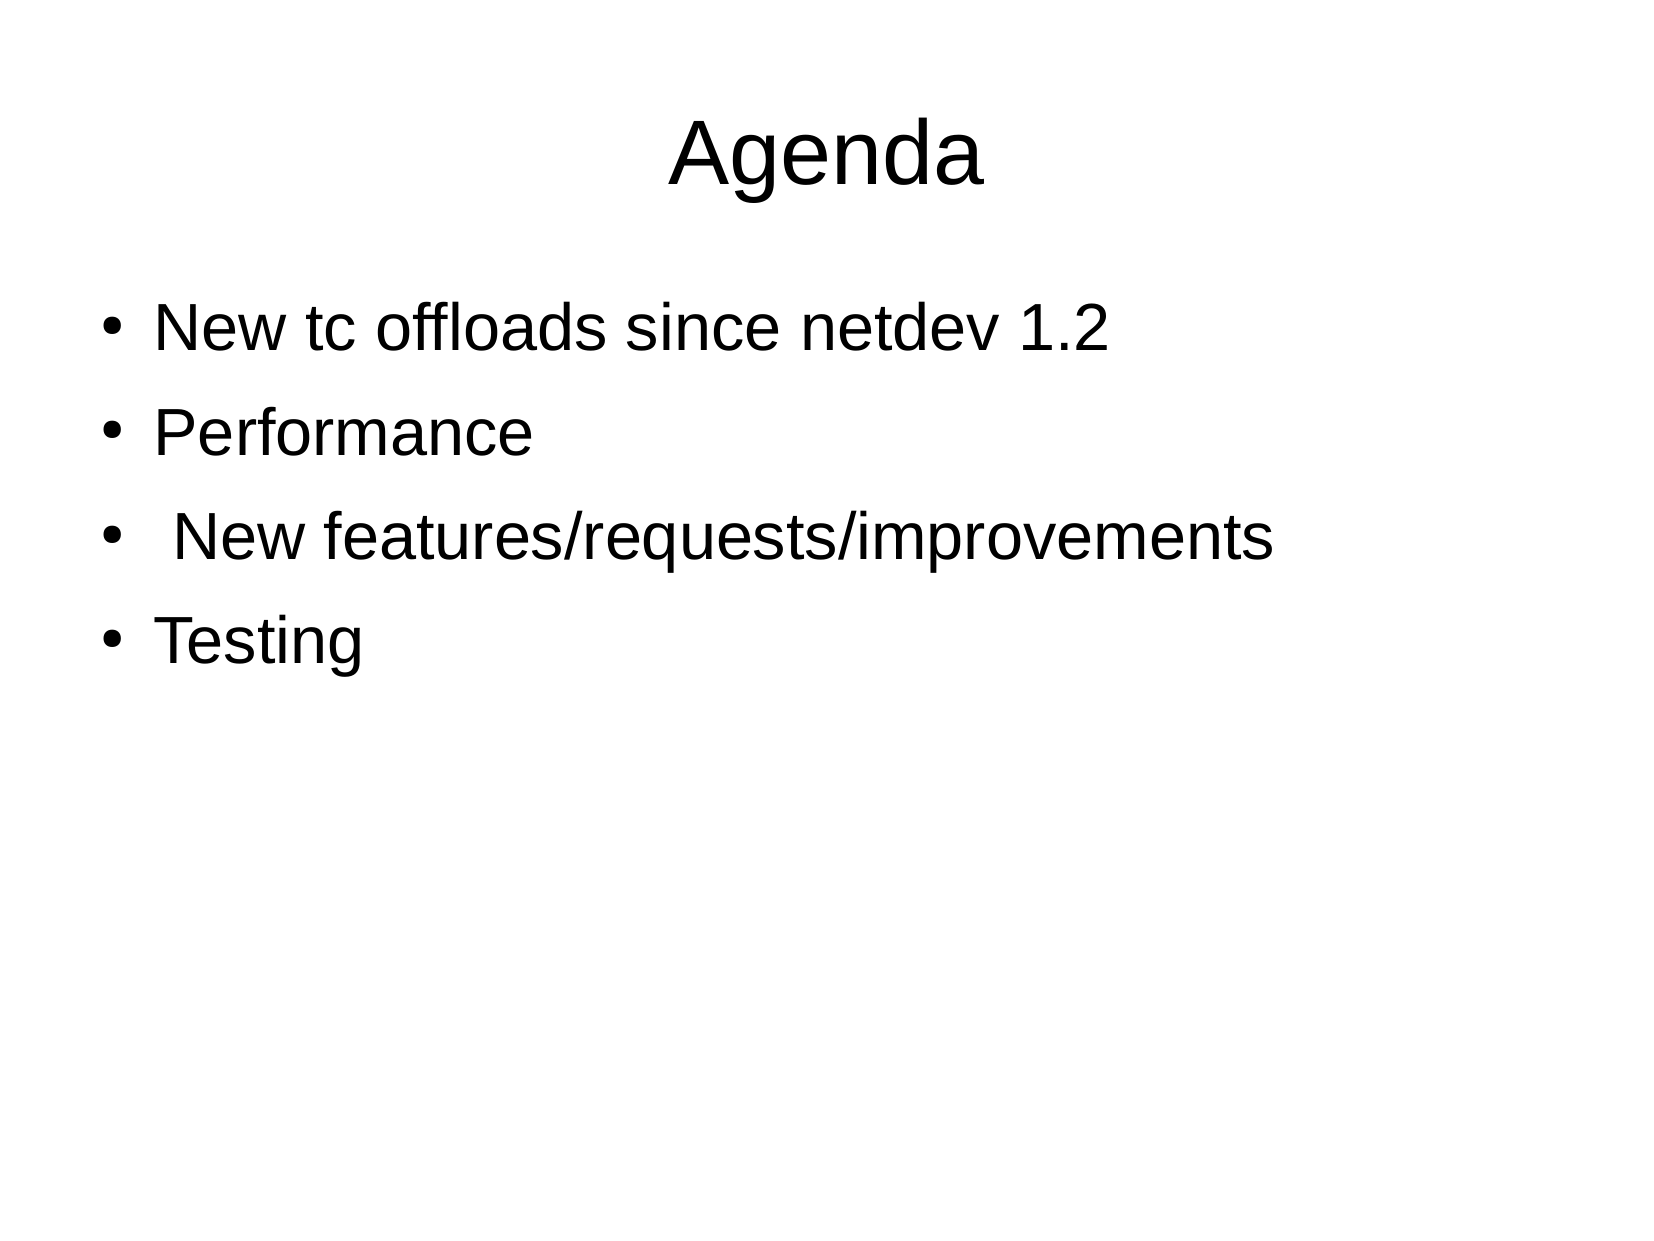

# Agenda
New tc offloads since netdev 1.2
Performance
 New features/requests/improvements
Testing